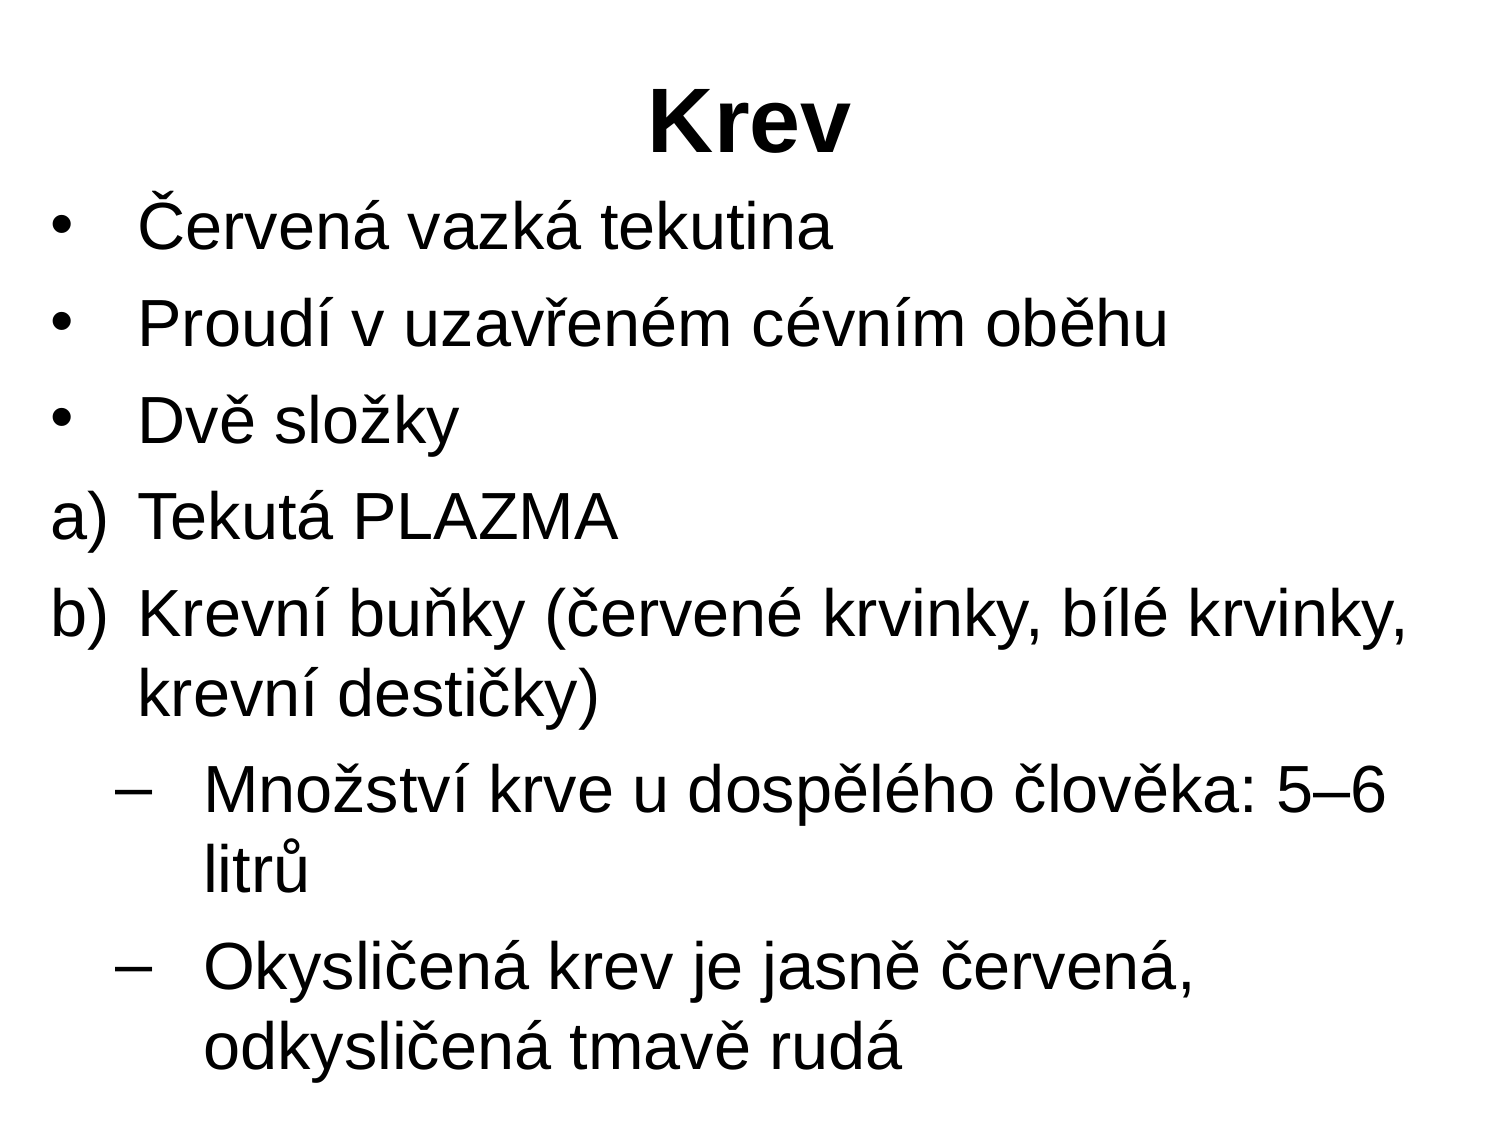

# Krev
Červená vazká tekutina
Proudí v uzavřeném cévním oběhu
Dvě složky
Tekutá PLAZMA
Krevní buňky (červené krvinky, bílé krvinky, krevní destičky)
Množství krve u dospělého člověka: 5–6 litrů
Okysličená krev je jasně červená, odkysličená tmavě rudá